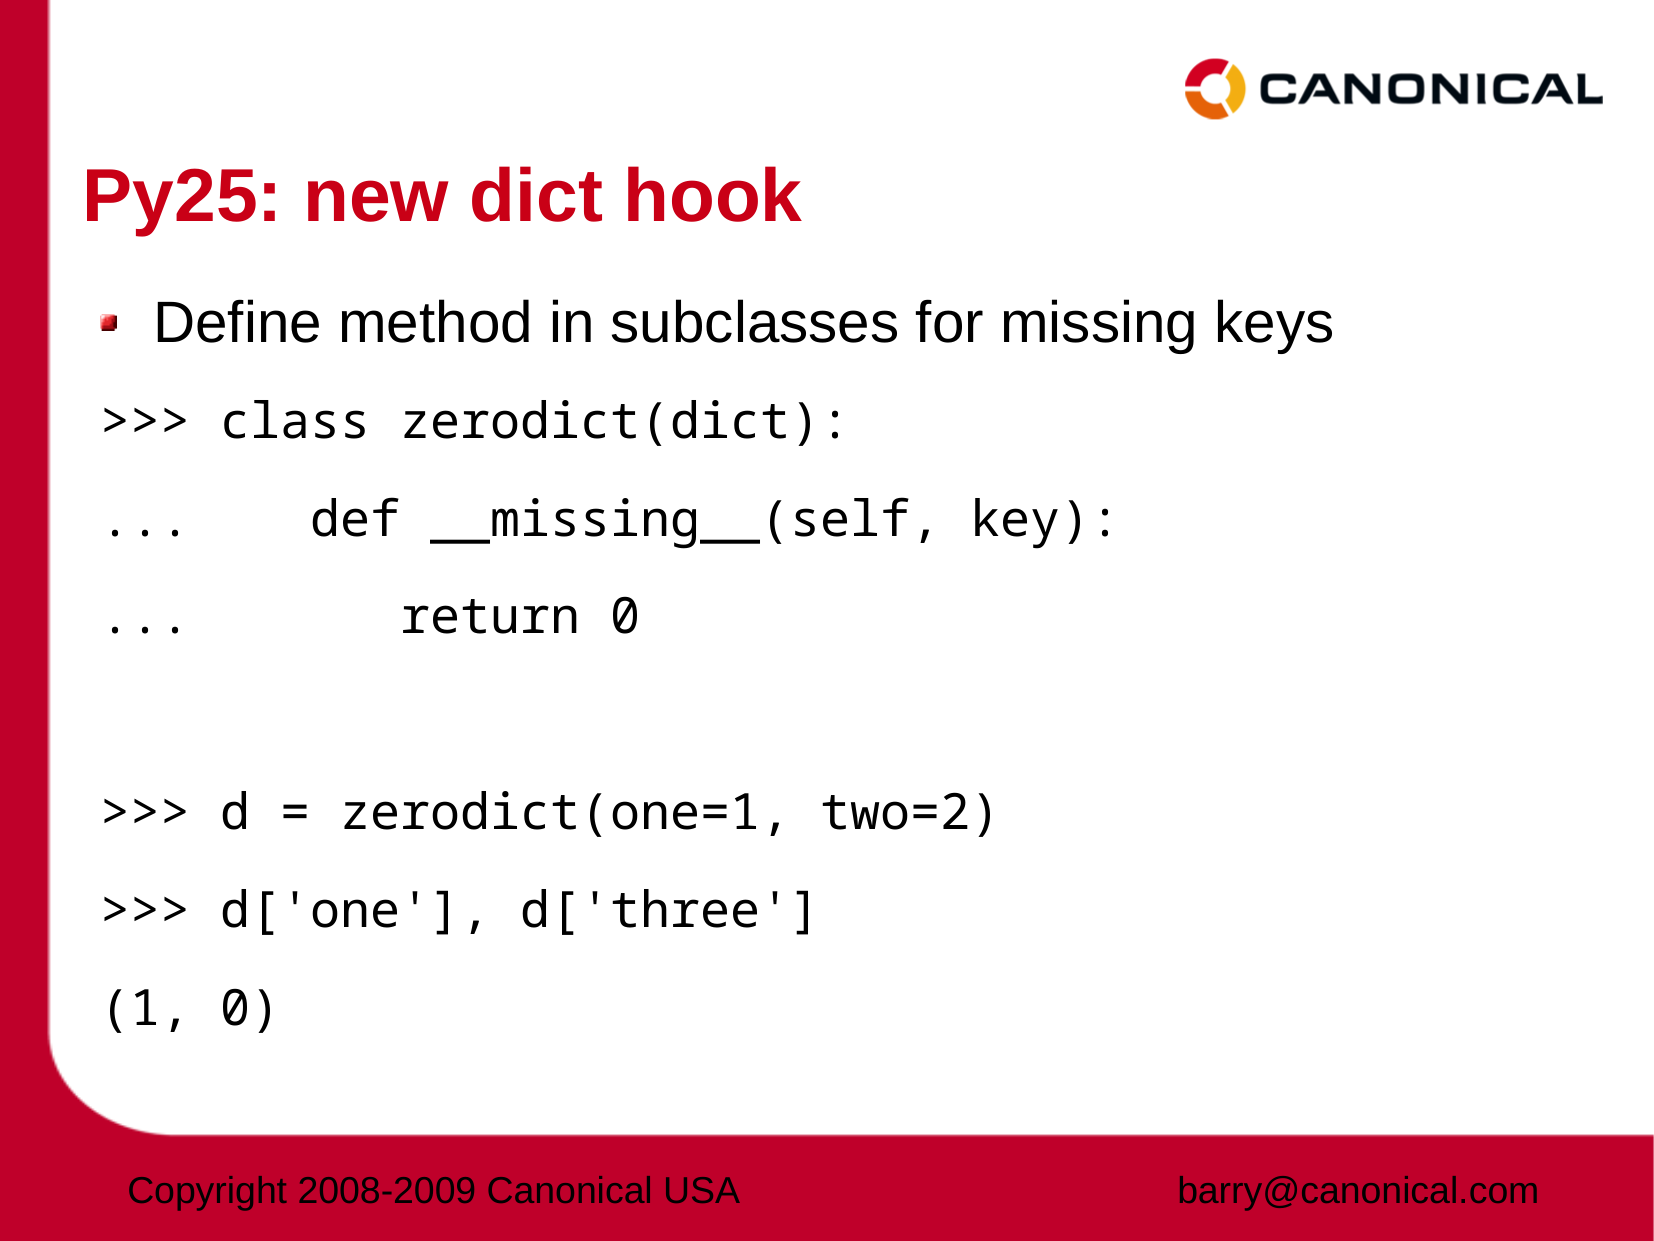

# Py25: new dict hook
Define method in subclasses for missing keys
>>> class zerodict(dict):
... def __missing__(self, key):
... return 0
>>> d = zerodict(one=1, two=2)
>>> d['one'], d['three']
(1, 0)